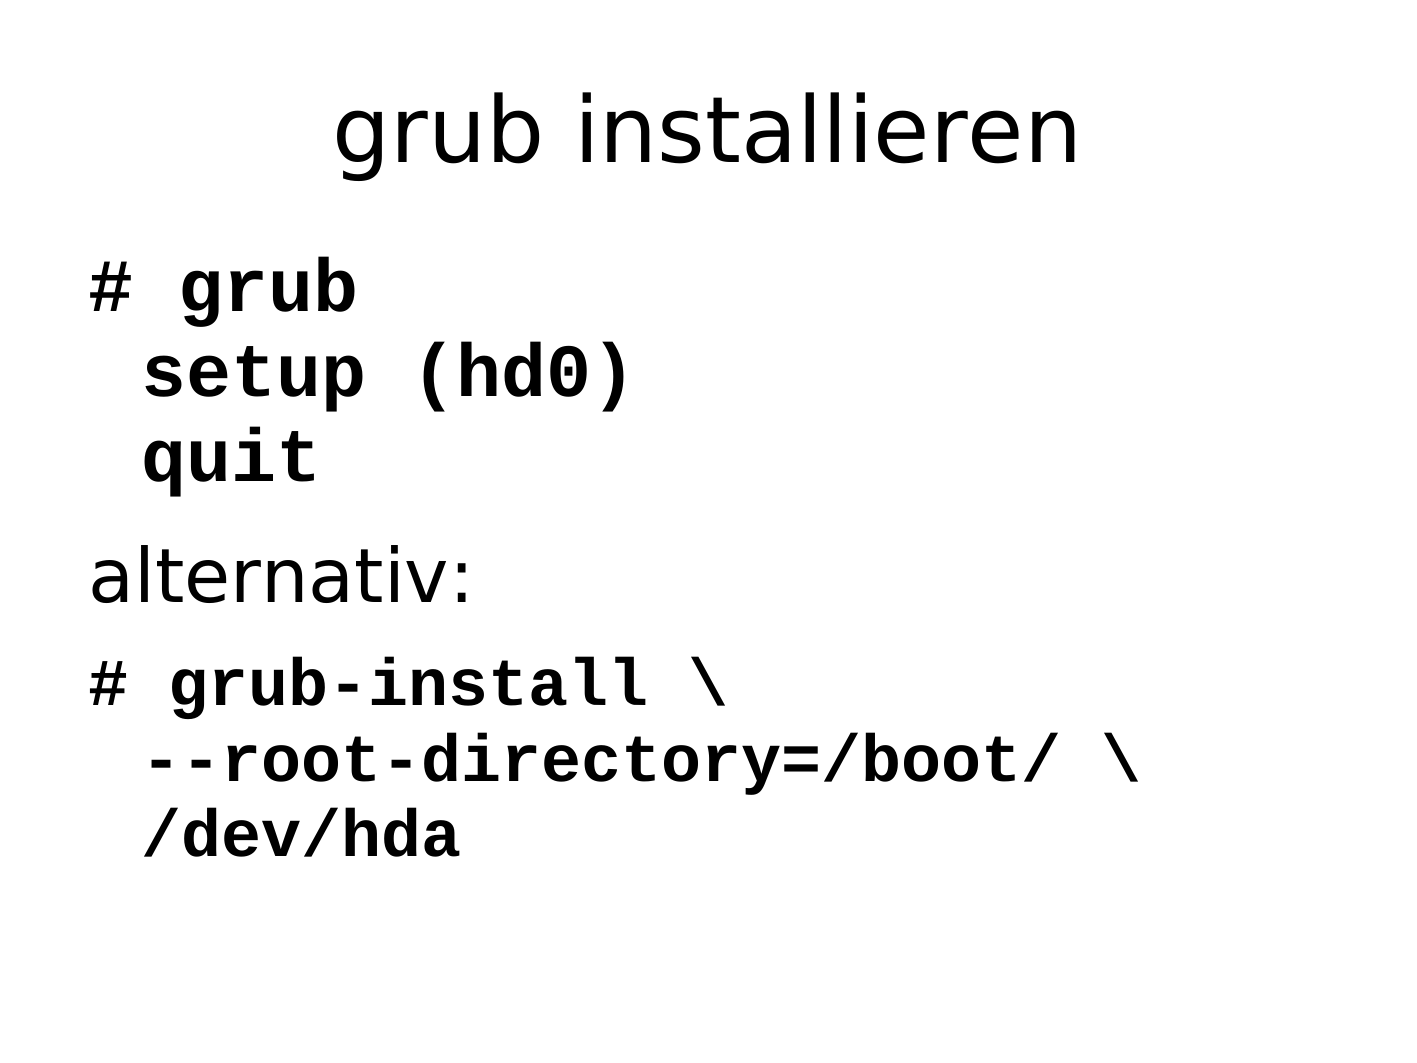

# grub installieren
# grub setup (hd0) quit
alternativ:
# grub-install \ --root-directory=/boot/ \ /dev/hda